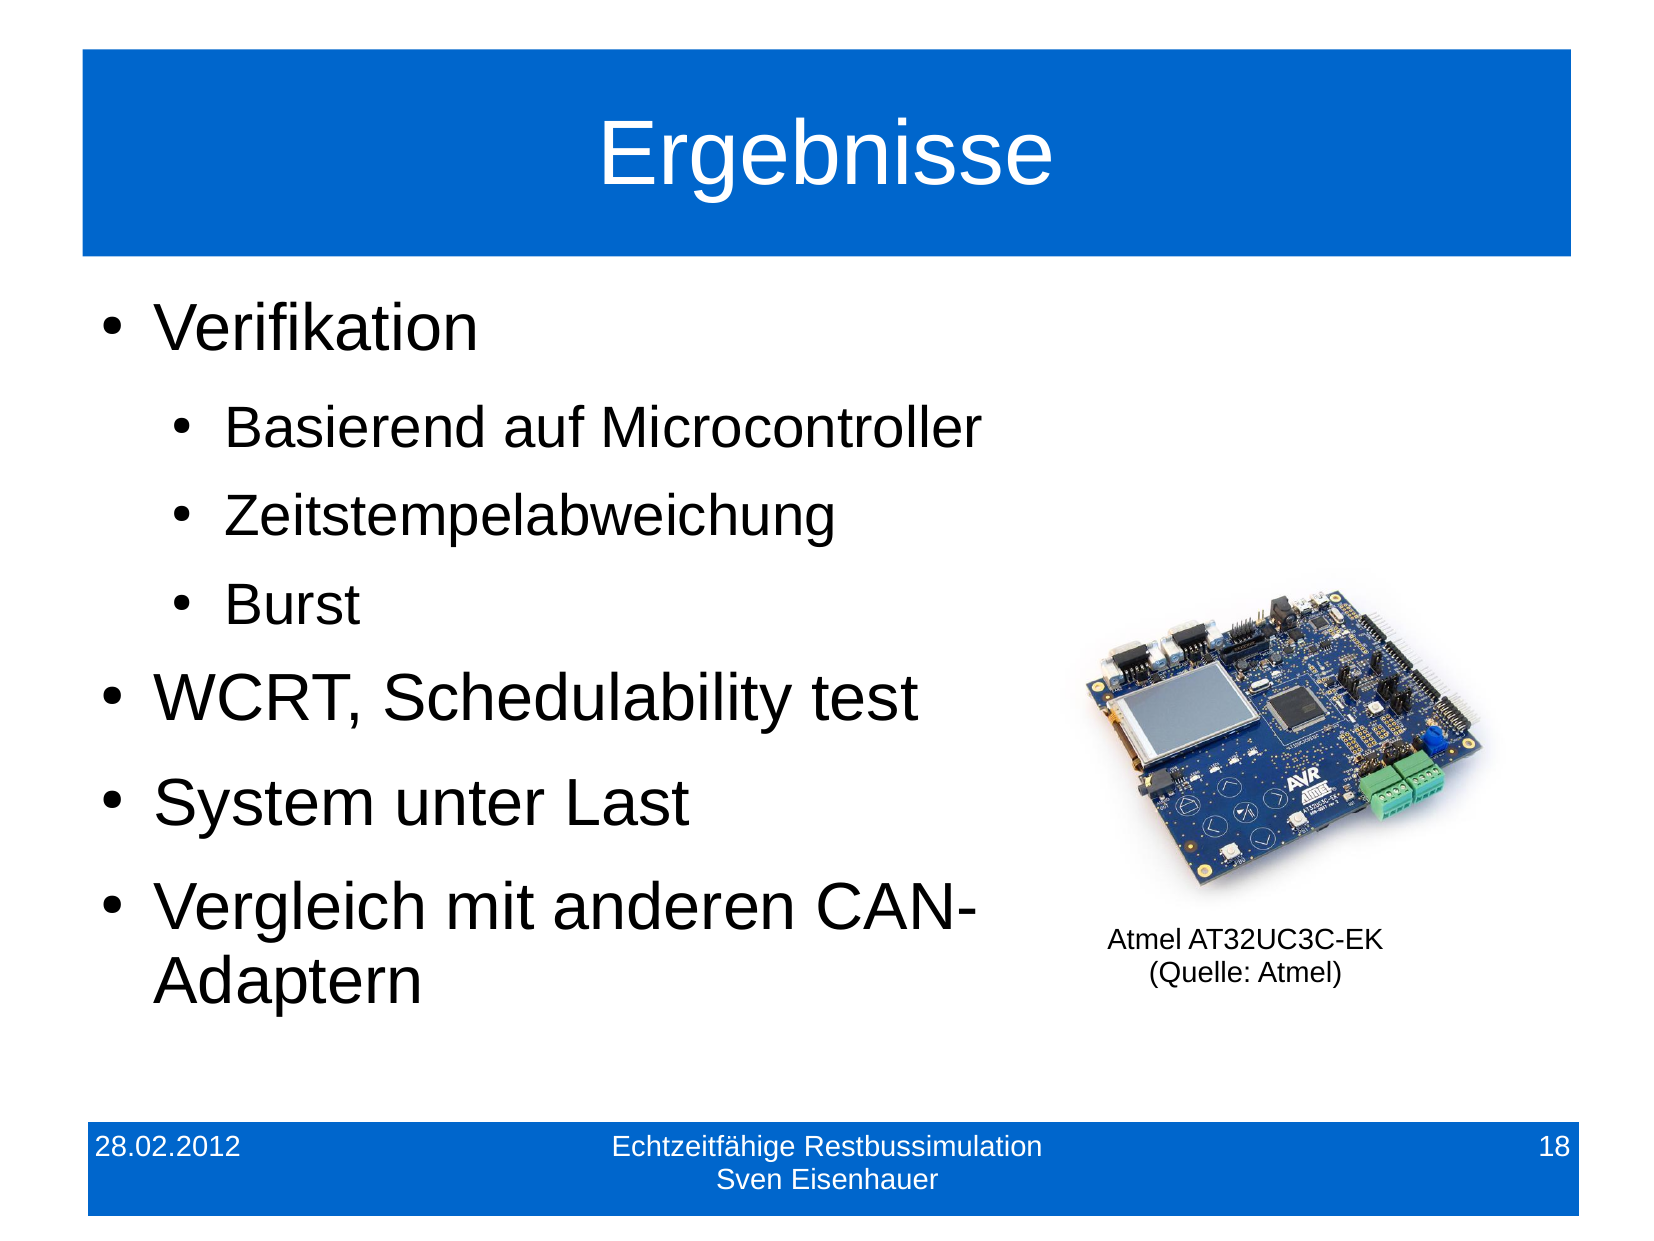

# Ergebnisse
Verifikation
Basierend auf Microcontroller
Zeitstempelabweichung
Burst
WCRT, Schedulability test
System unter Last
Vergleich mit anderen CAN-Adaptern
Atmel AT32UC3C-EK
(Quelle: Atmel)
28.02.2012
Echtzeitfähige Restbussimulation
18